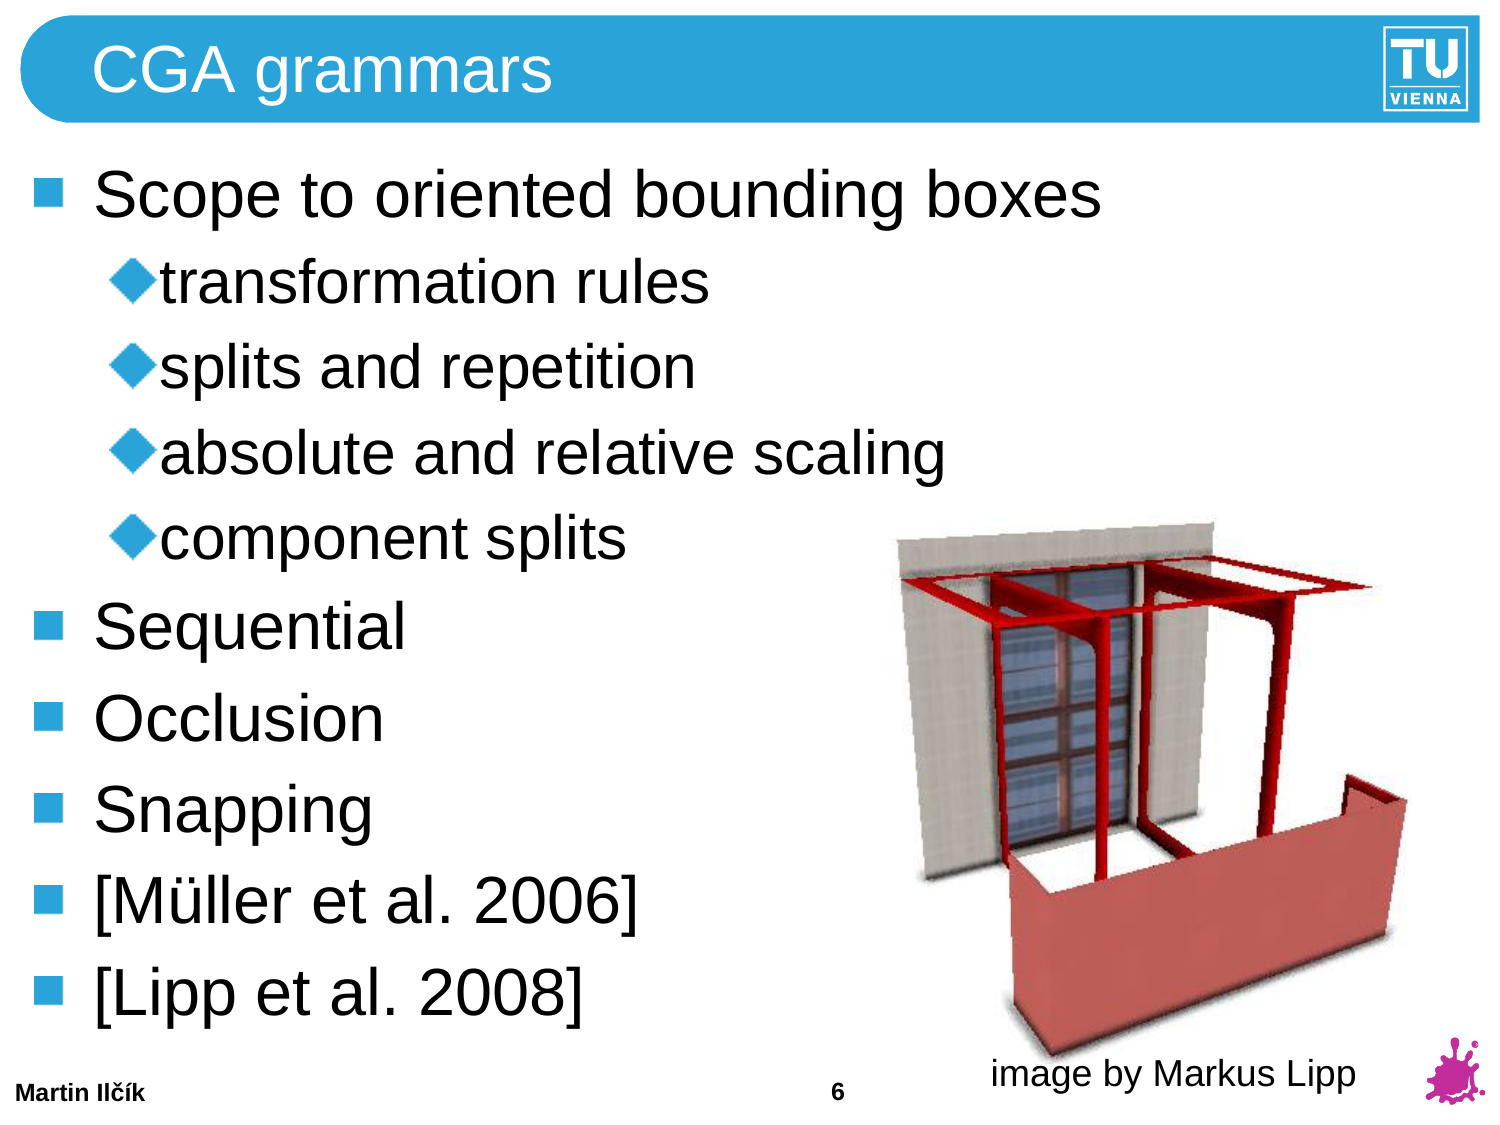

# CGA grammars
Scope to oriented bounding boxes
transformation rules
splits and repetition
absolute and relative scaling
component splits
Sequential
Occlusion
Snapping
[Müller et al. 2006]
[Lipp et al. 2008]
image by Markus Lipp
Martin Ilčík